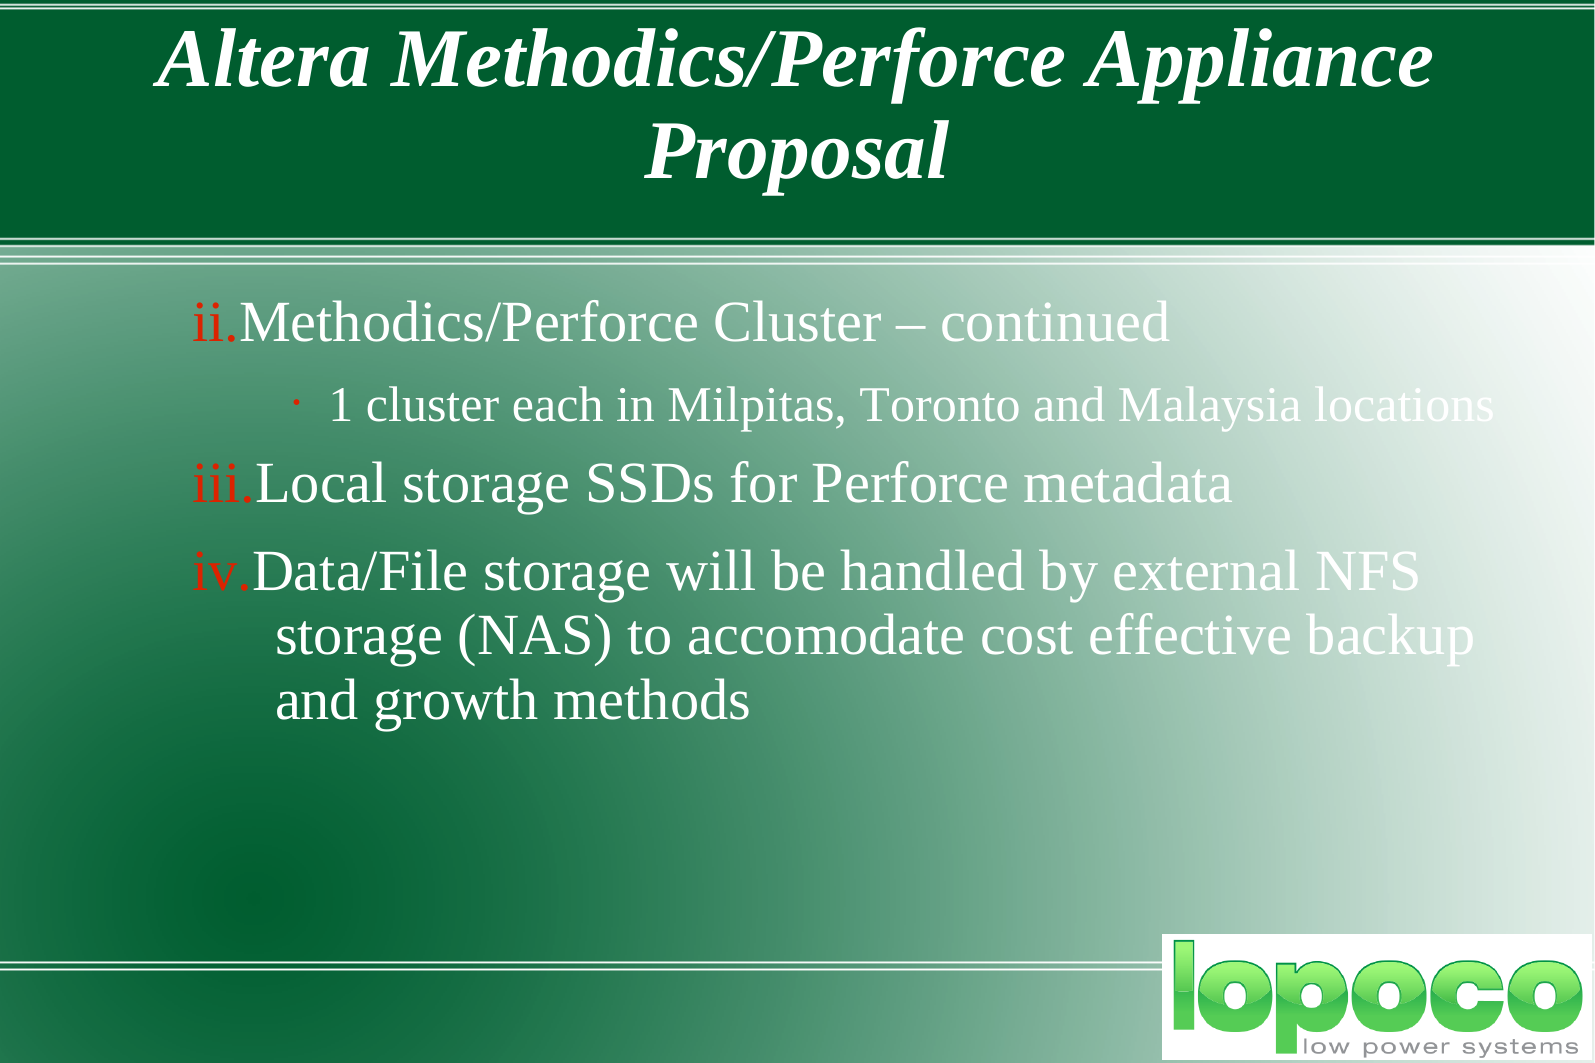

# Altera Methodics/Perforce Appliance Proposal
Methodics/Perforce Cluster – continued
1 cluster each in Milpitas, Toronto and Malaysia locations
Local storage SSDs for Perforce metadata
Data/File storage will be handled by external NFS storage (NAS) to accomodate cost effective backup and growth methods